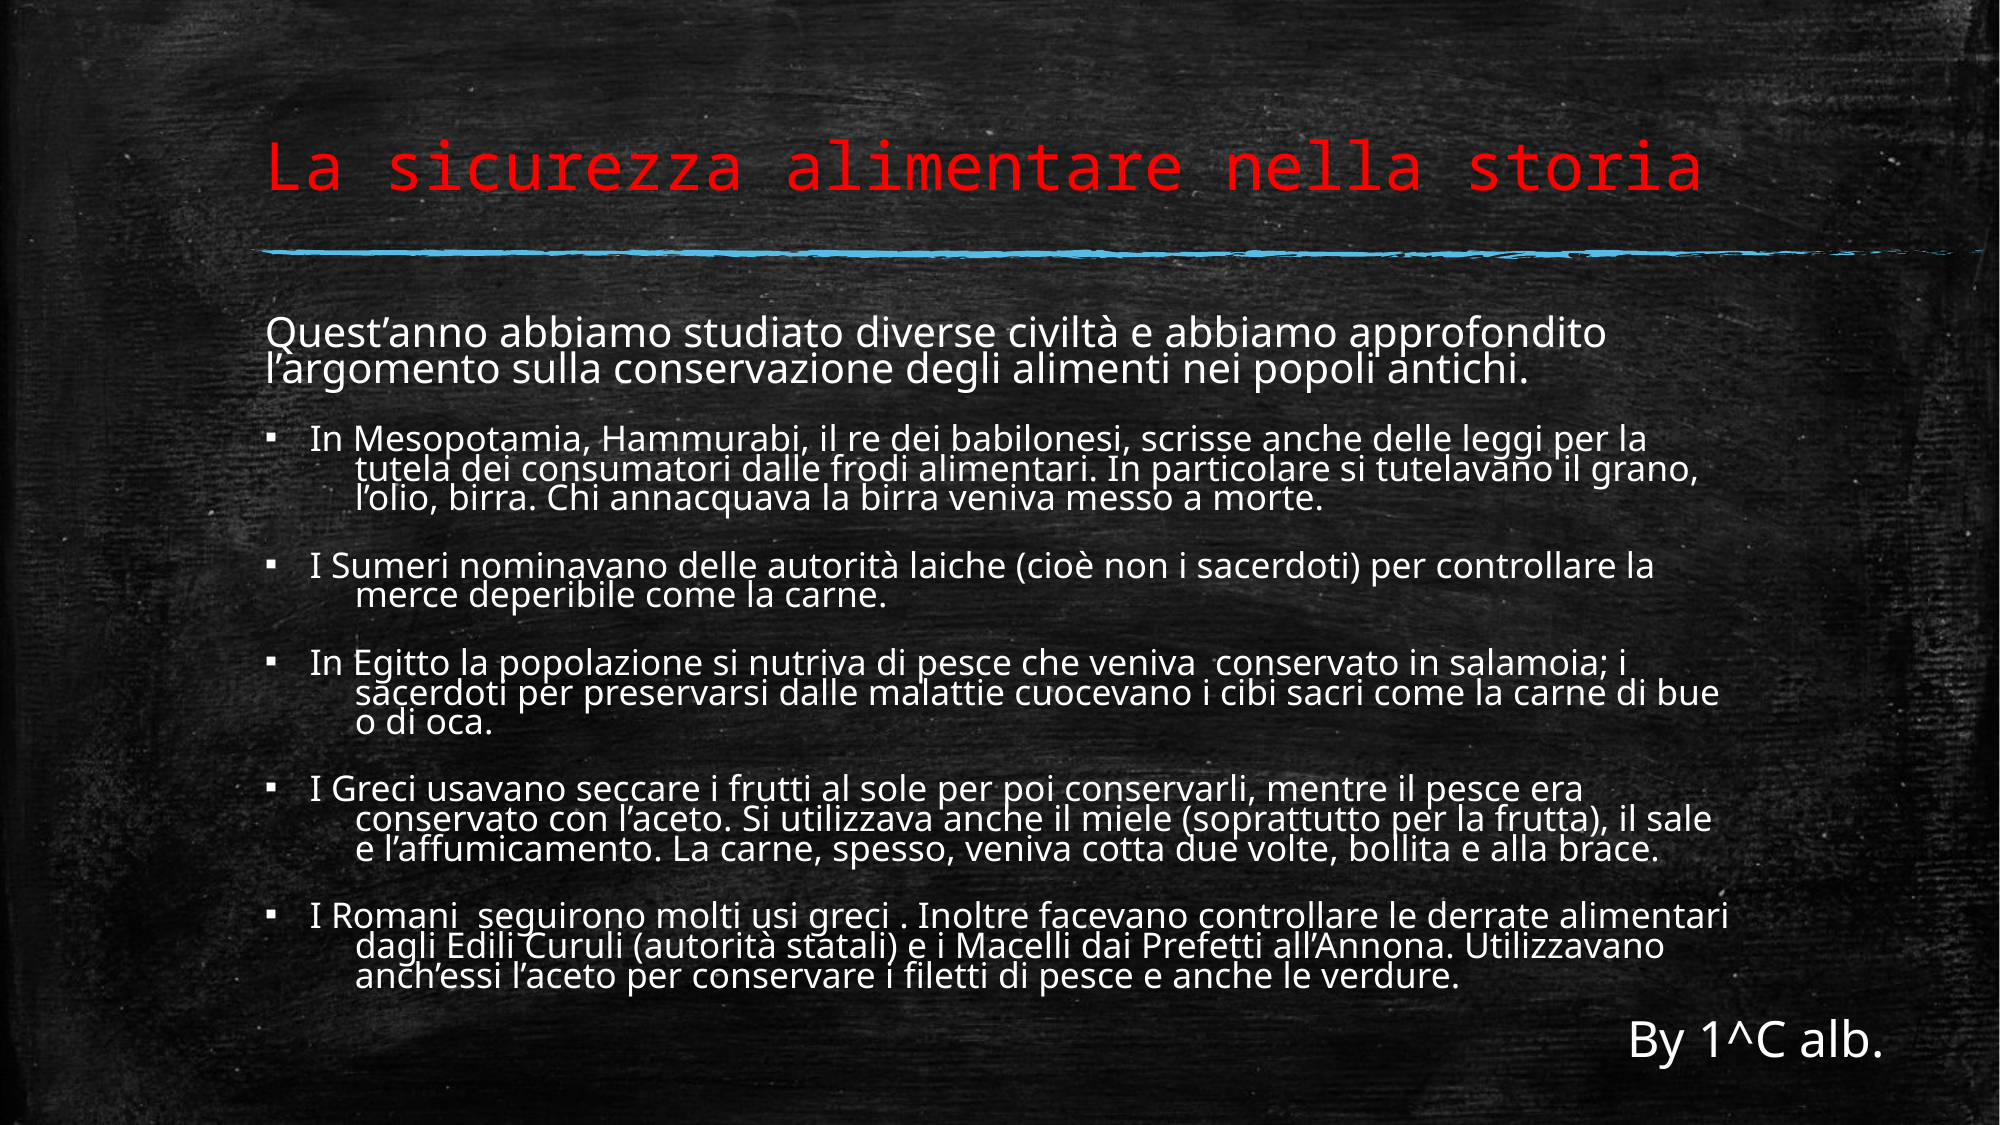

# La sicurezza alimentare nella storia
Quest’anno abbiamo studiato diverse civiltà e abbiamo approfondito l’argomento sulla conservazione degli alimenti nei popoli antichi.
In Mesopotamia, Hammurabi, il re dei babilonesi, scrisse anche delle leggi per la tutela dei consumatori dalle frodi alimentari. In particolare si tutelavano il grano, l’olio, birra. Chi annacquava la birra veniva messo a morte.
I Sumeri nominavano delle autorità laiche (cioè non i sacerdoti) per controllare la merce deperibile come la carne.
In Egitto la popolazione si nutriva di pesce che veniva conservato in salamoia; i sacerdoti per preservarsi dalle malattie cuocevano i cibi sacri come la carne di bue o di oca.
I Greci usavano seccare i frutti al sole per poi conservarli, mentre il pesce era conservato con l’aceto. Si utilizzava anche il miele (soprattutto per la frutta), il sale e l’affumicamento. La carne, spesso, veniva cotta due volte, bollita e alla brace.
I Romani seguirono molti usi greci . Inoltre facevano controllare le derrate alimentari dagli Edili Curuli (autorità statali) e i Macelli dai Prefetti all’Annona. Utilizzavano anch’essi l’aceto per conservare i filetti di pesce e anche le verdure.
By 1^C alb.